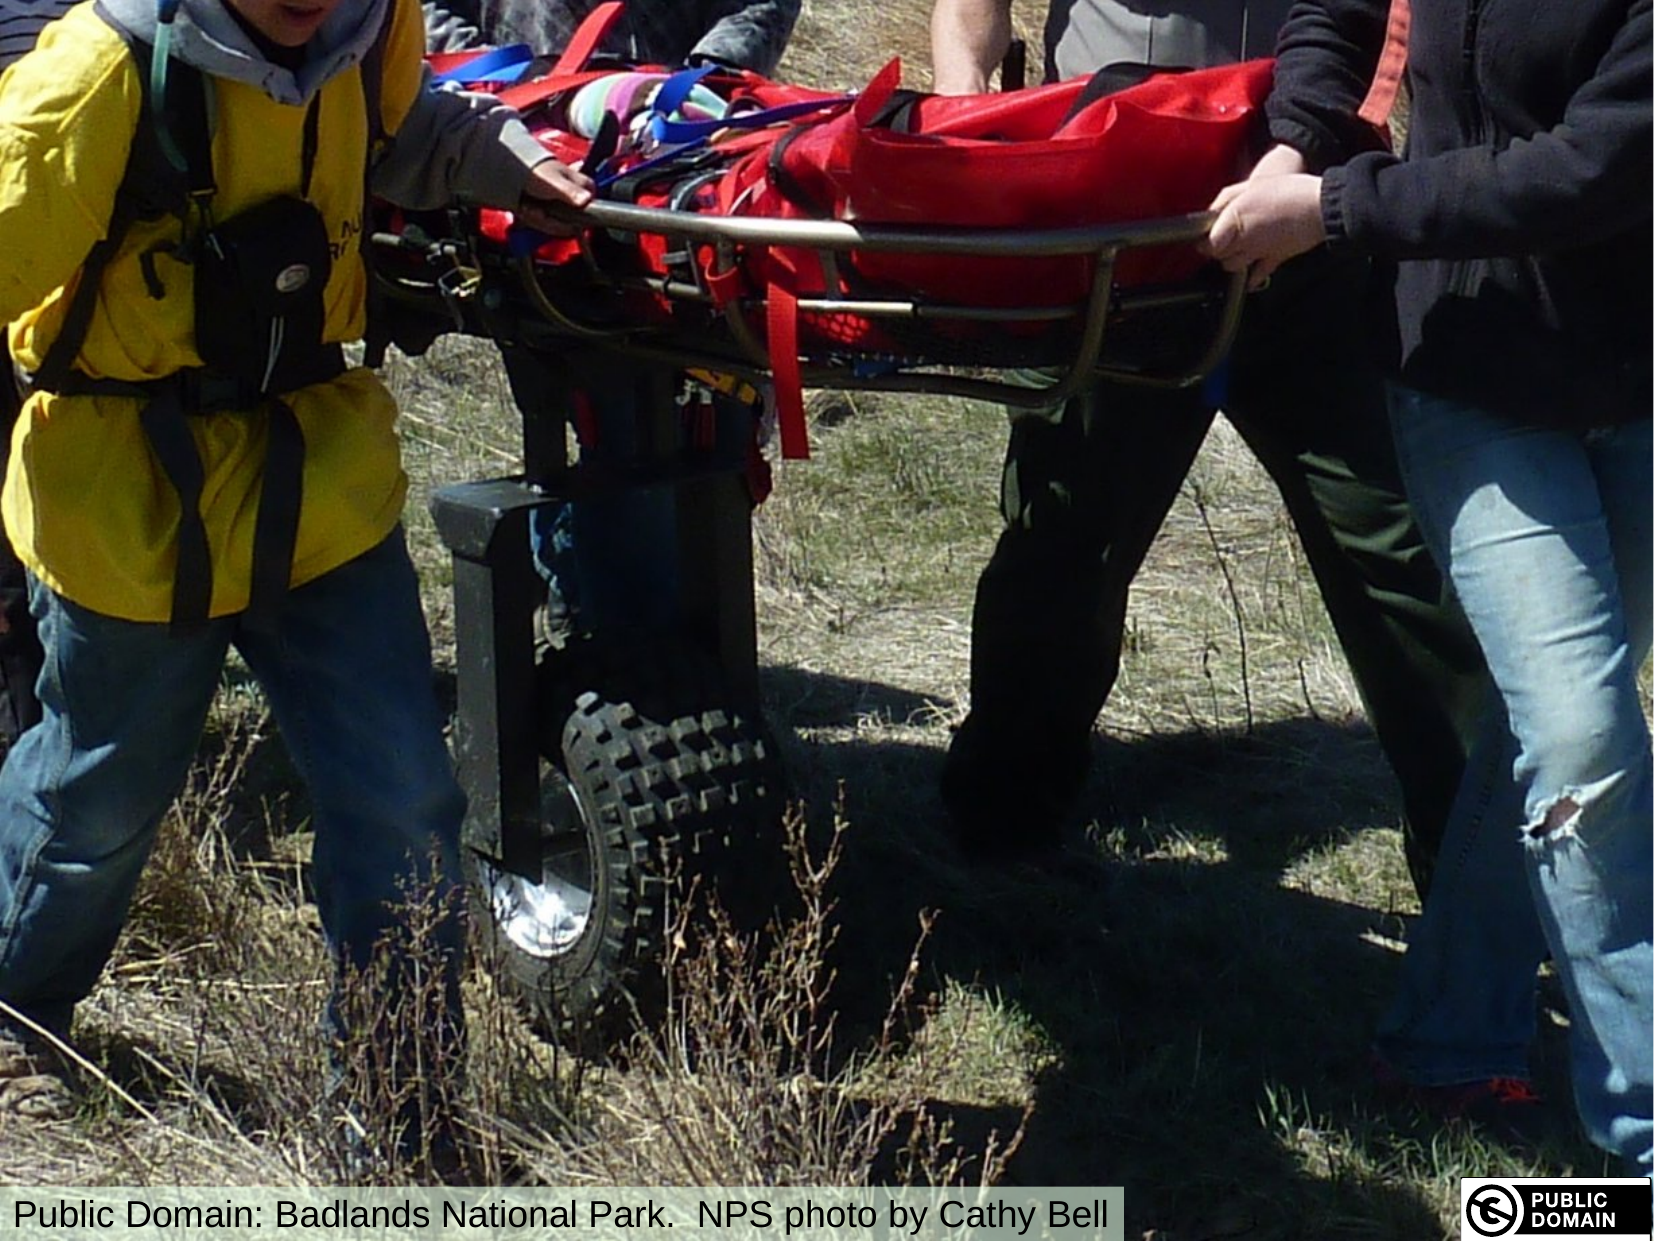

Public Domain: Badlands National Park. NPS photo by Cathy Bell